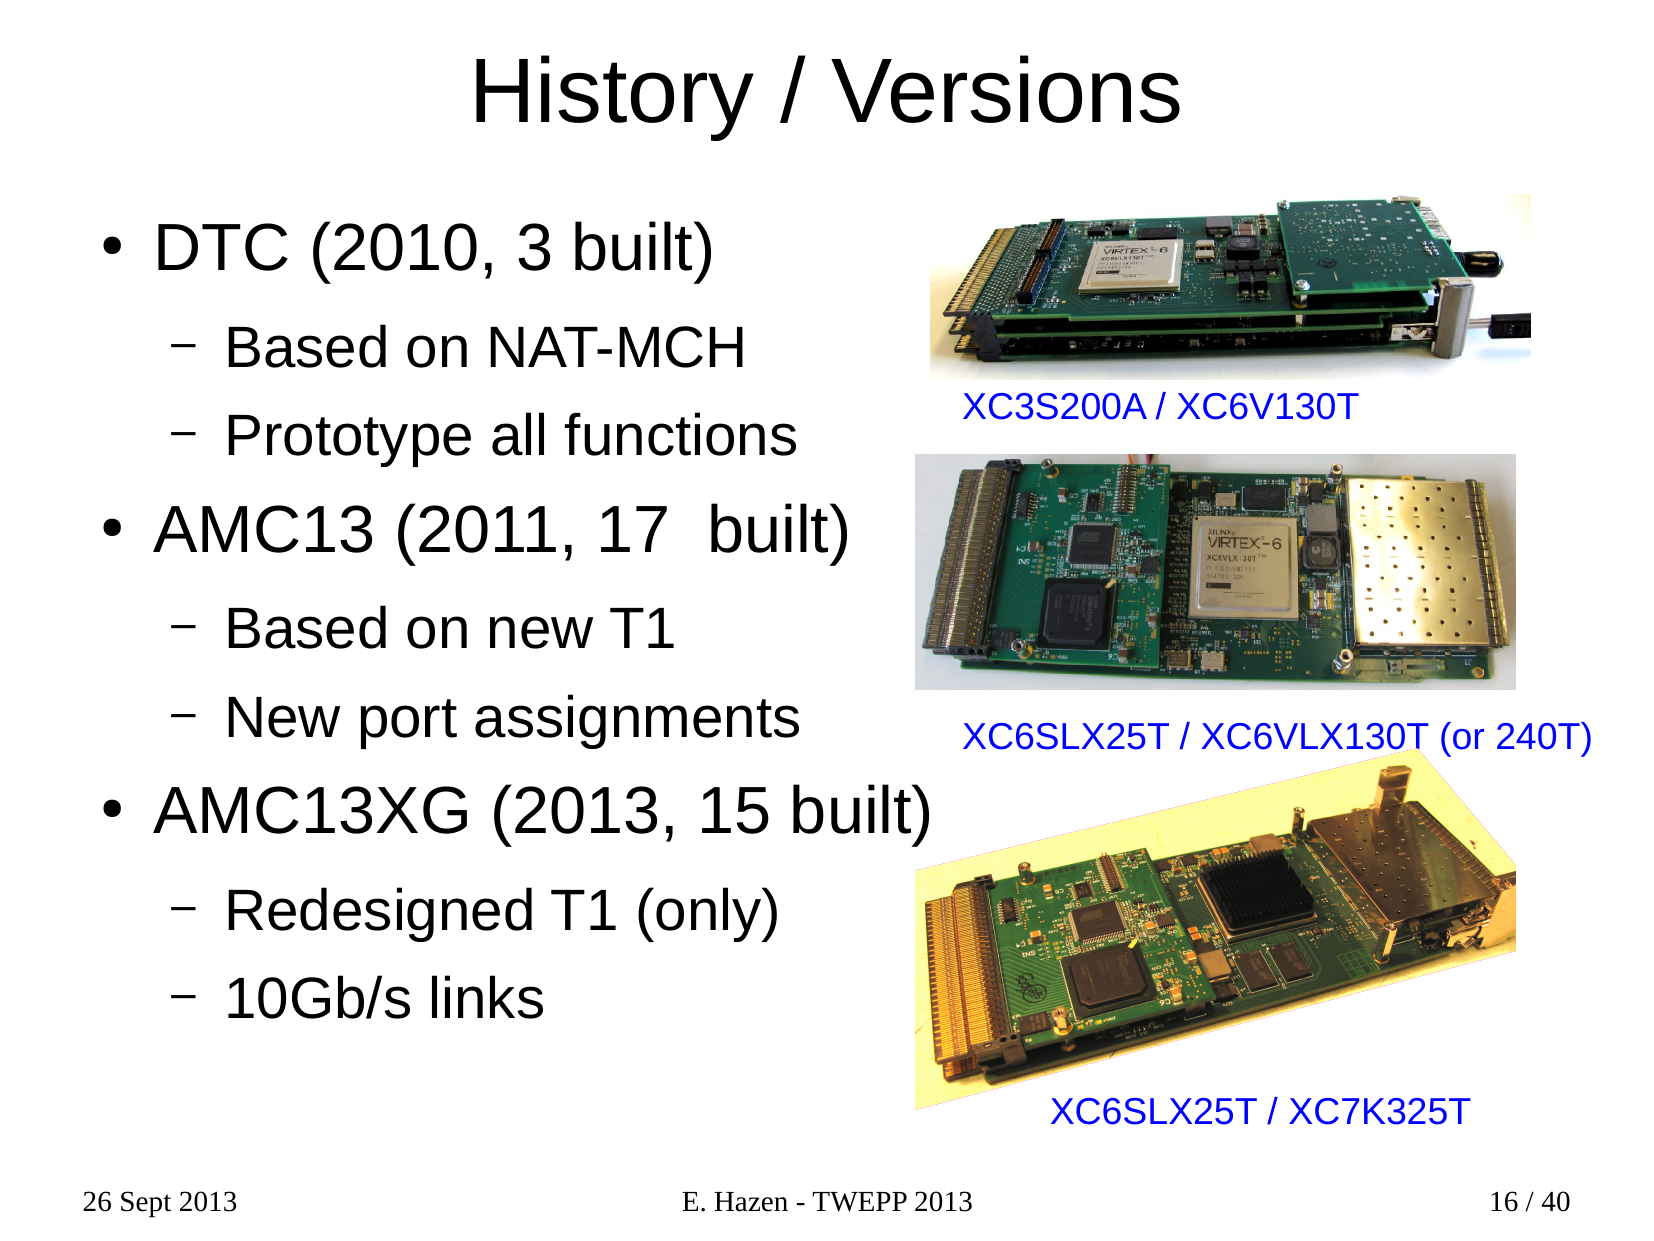

# History / Versions
DTC (2010, 3 built)
Based on NAT-MCH
Prototype all functions
AMC13 (2011, 17 built)
Based on new T1
New port assignments
AMC13XG (2013, 15 built)
Redesigned T1 (only)
10Gb/s links
XC3S200A / XC6V130T
XC6SLX25T / XC6VLX130T (or 240T)
XC6SLX25T / XC7K325T
26 Sept 2013
E. Hazen - TWEPP 2013
16